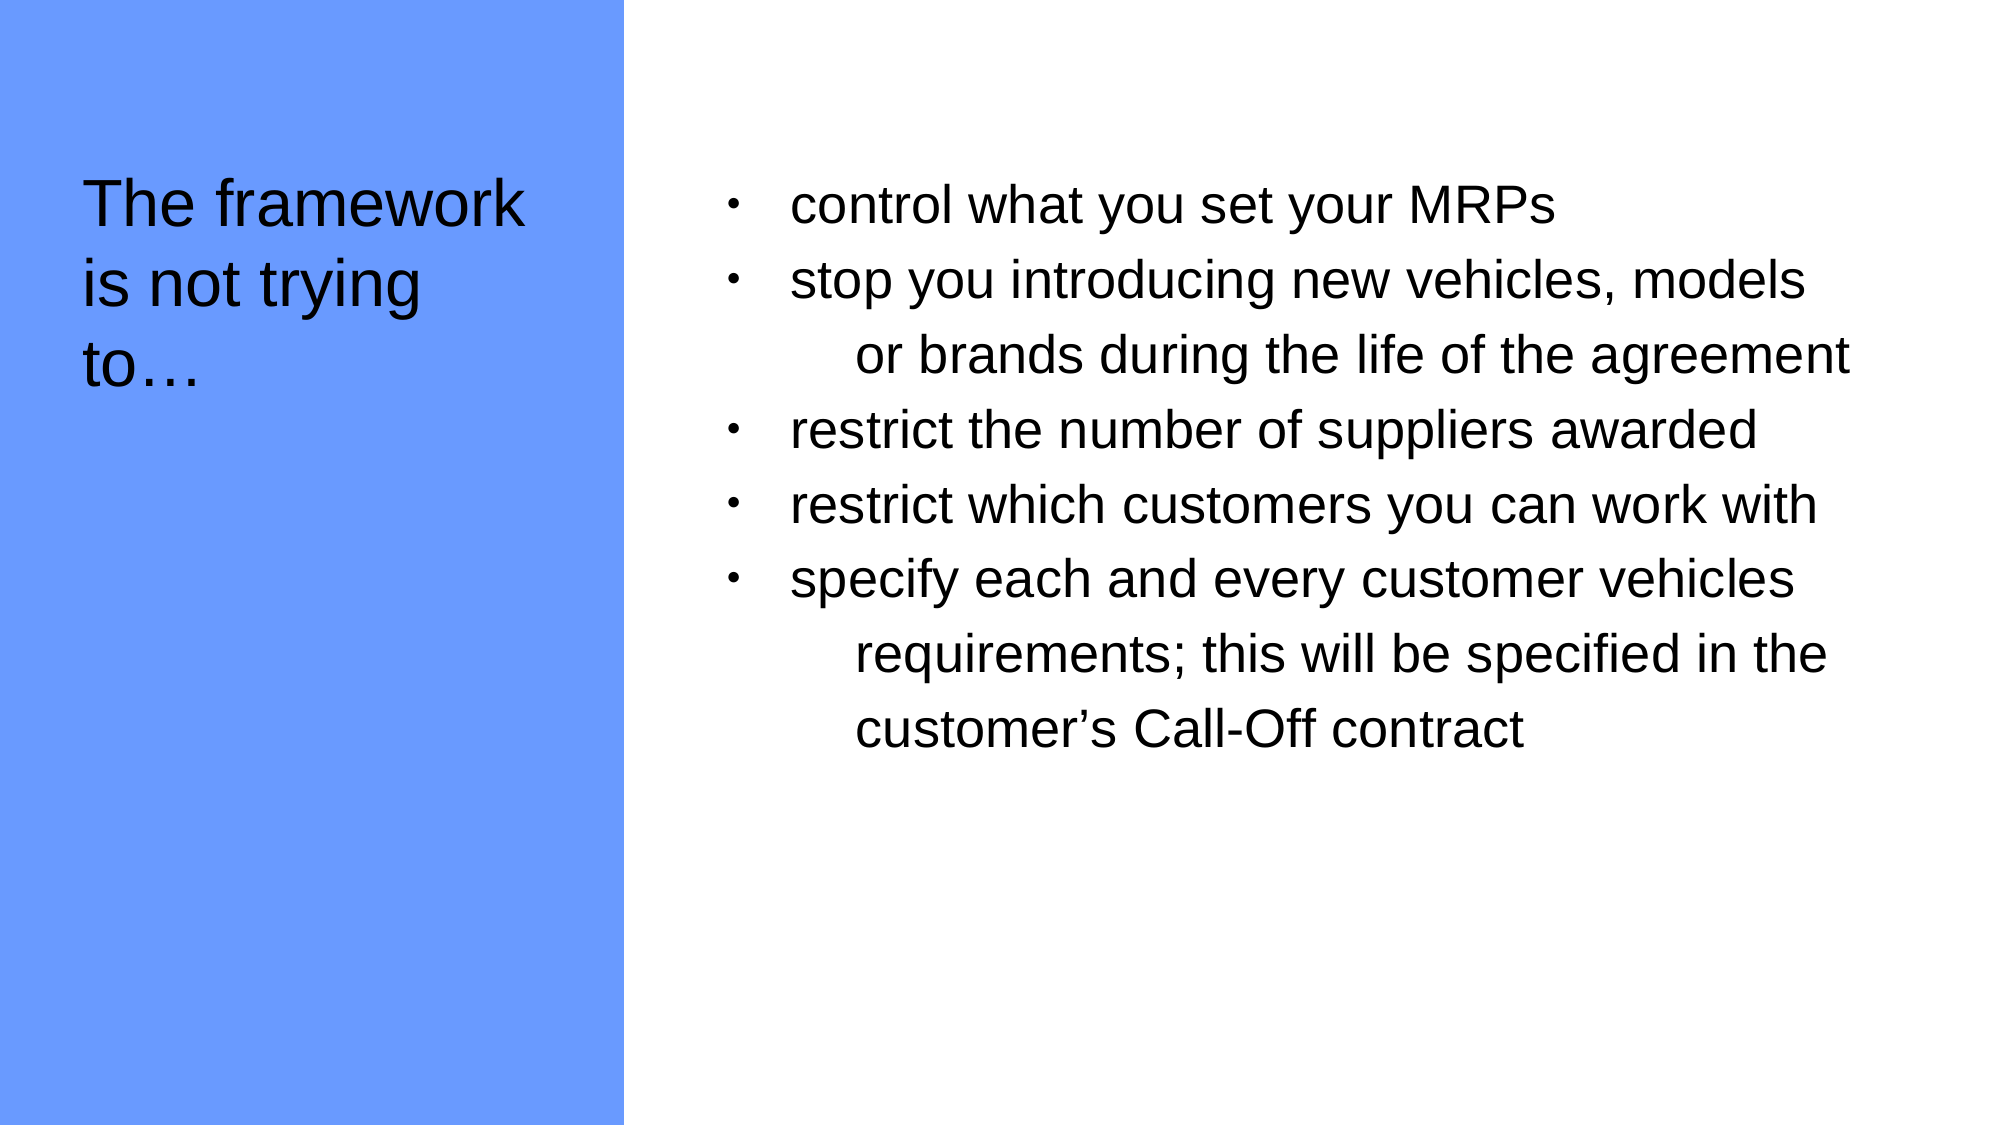

The framework is not trying to…
# control what you set your MRPs
stop you introducing new vehicles, models or brands during the life of the agreement
restrict the number of suppliers awarded
restrict which customers you can work with
specify each and every customer vehicles requirements; this will be specified in the customer’s Call-Off contract